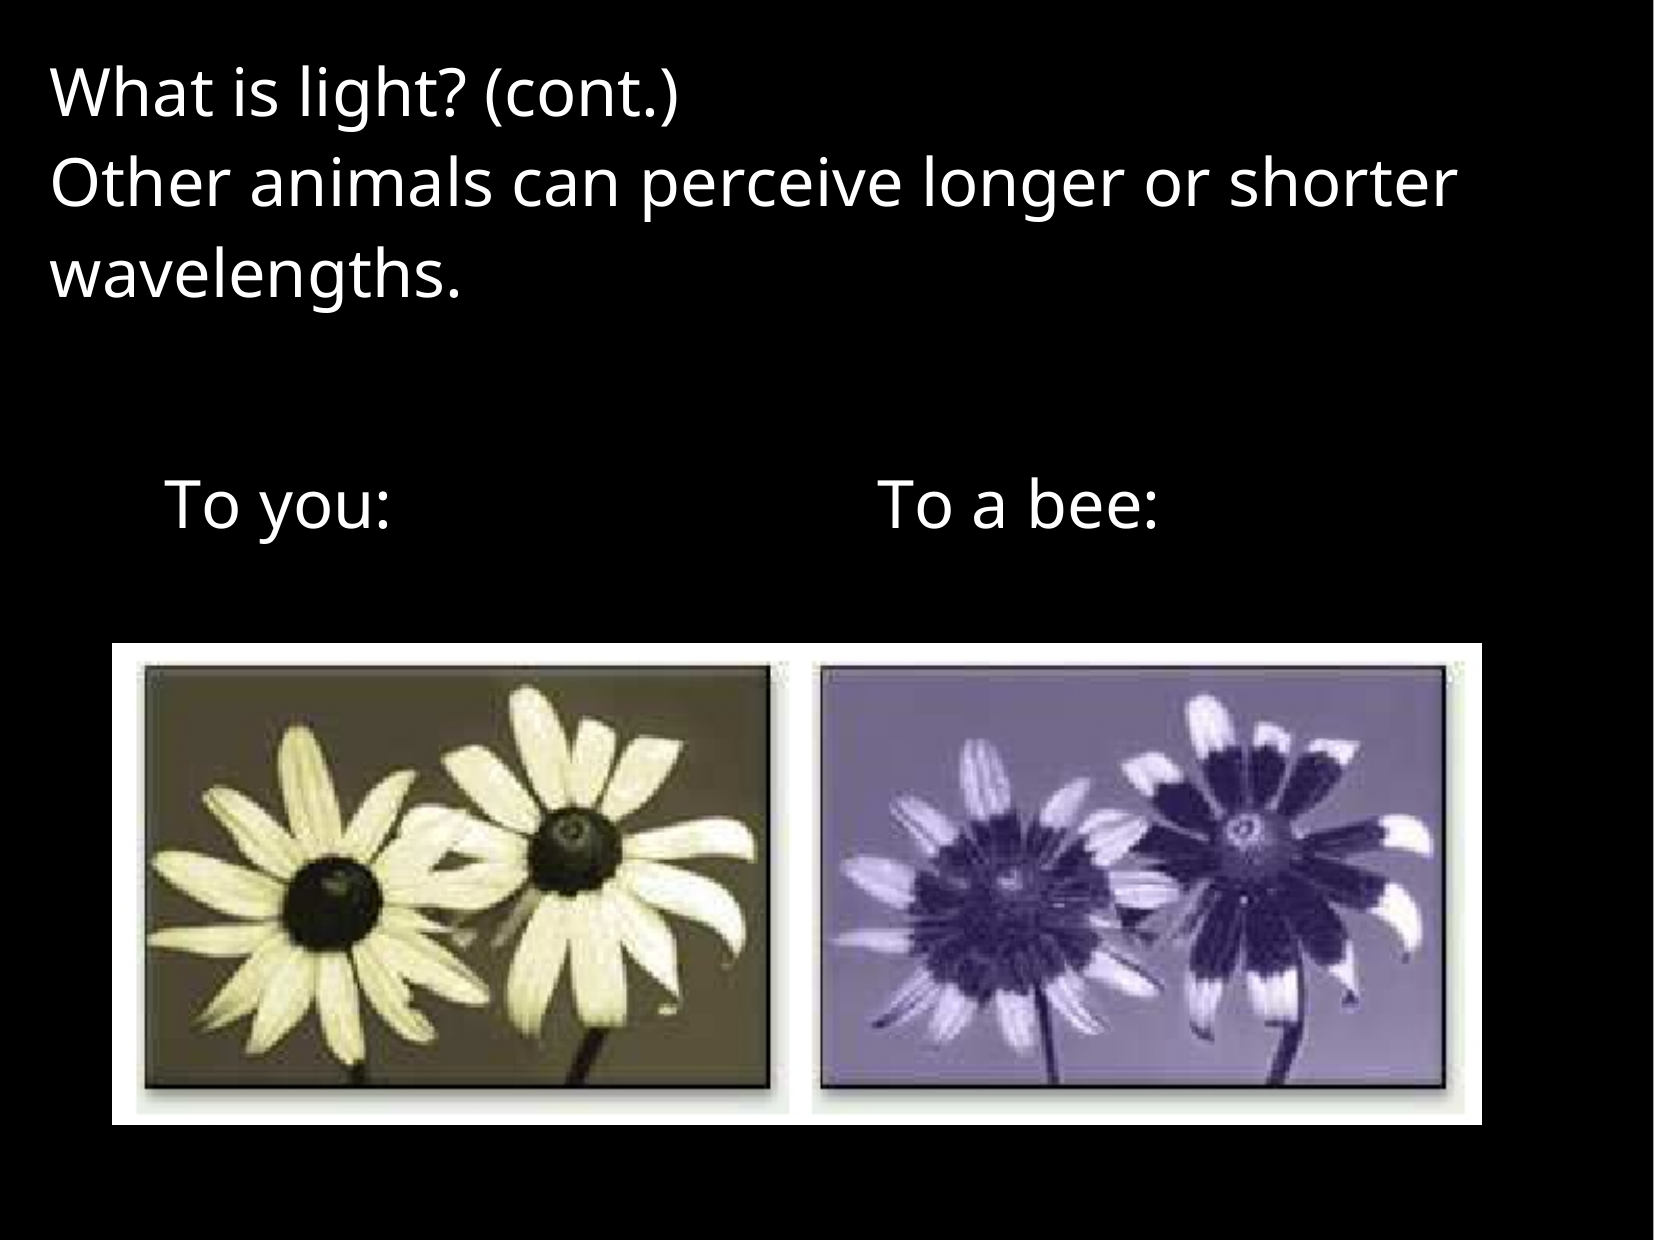

What is light? (cont.)
Other animals can perceive longer or shorter wavelengths.
To you:
To a bee: